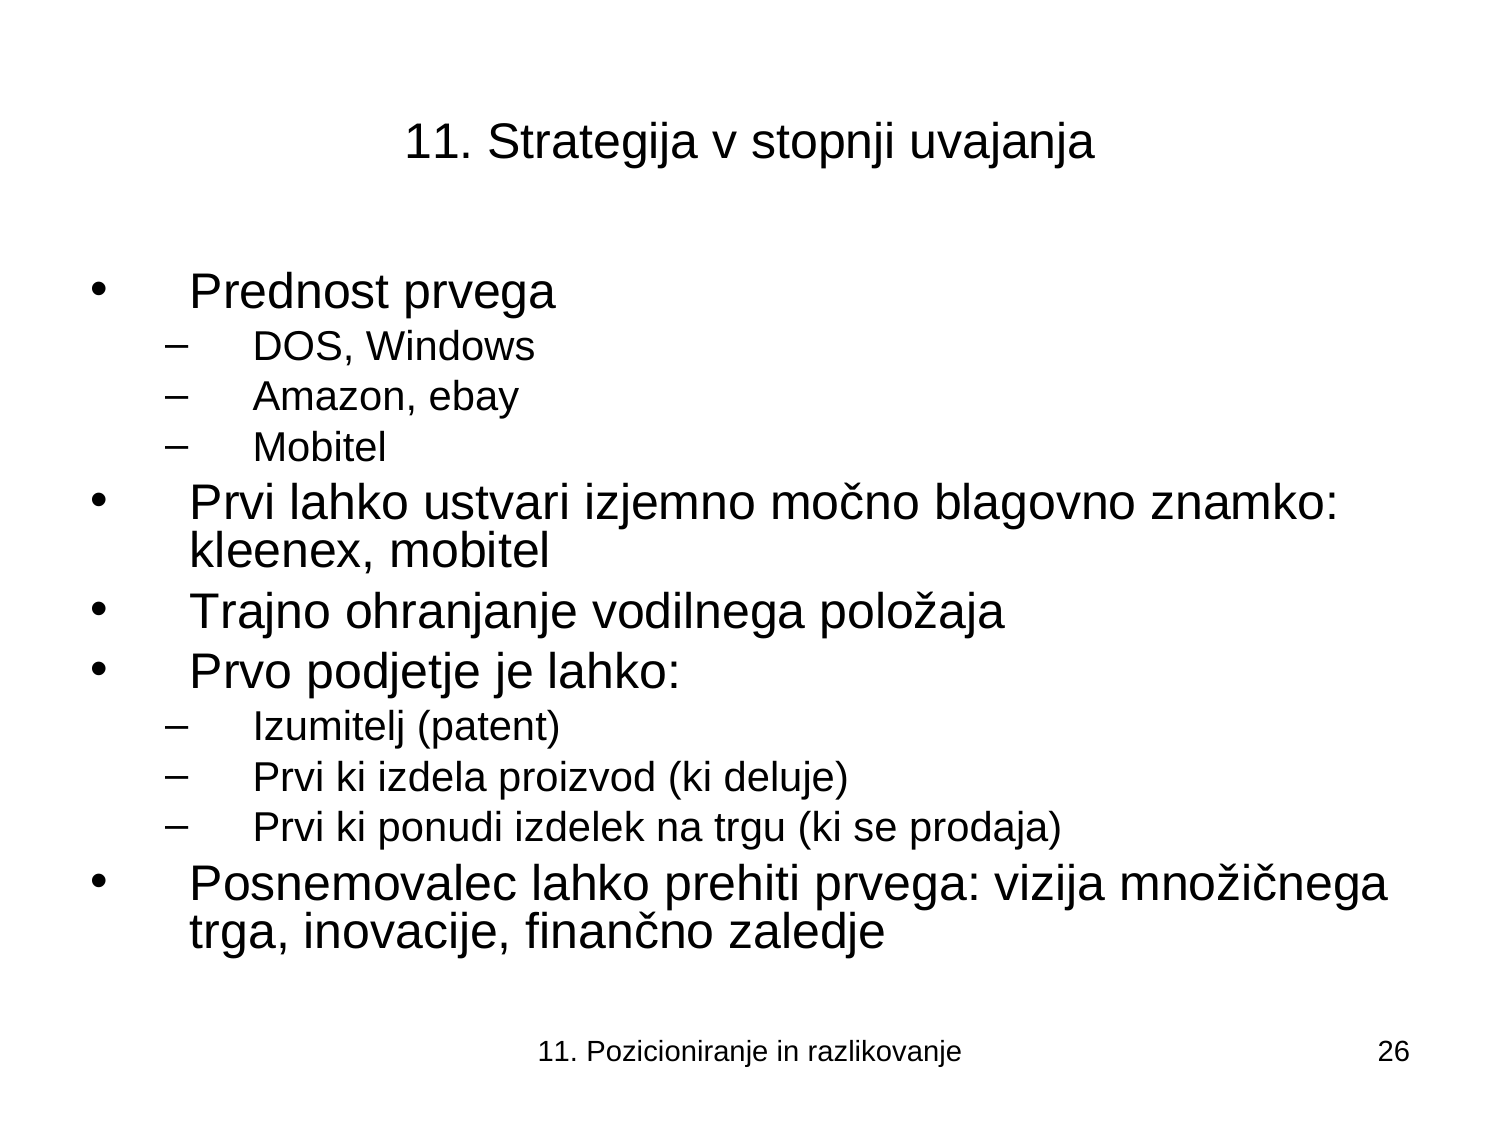

# 11. Strategija v stopnji uvajanja
Prednost prvega
DOS, Windows
Amazon, ebay
Mobitel
Prvi lahko ustvari izjemno močno blagovno znamko: kleenex, mobitel
Trajno ohranjanje vodilnega položaja
Prvo podjetje je lahko:
Izumitelj (patent)
Prvi ki izdela proizvod (ki deluje)
Prvi ki ponudi izdelek na trgu (ki se prodaja)
Posnemovalec lahko prehiti prvega: vizija množičnega trga, inovacije, finančno zaledje
11. Pozicioniranje in razlikovanje